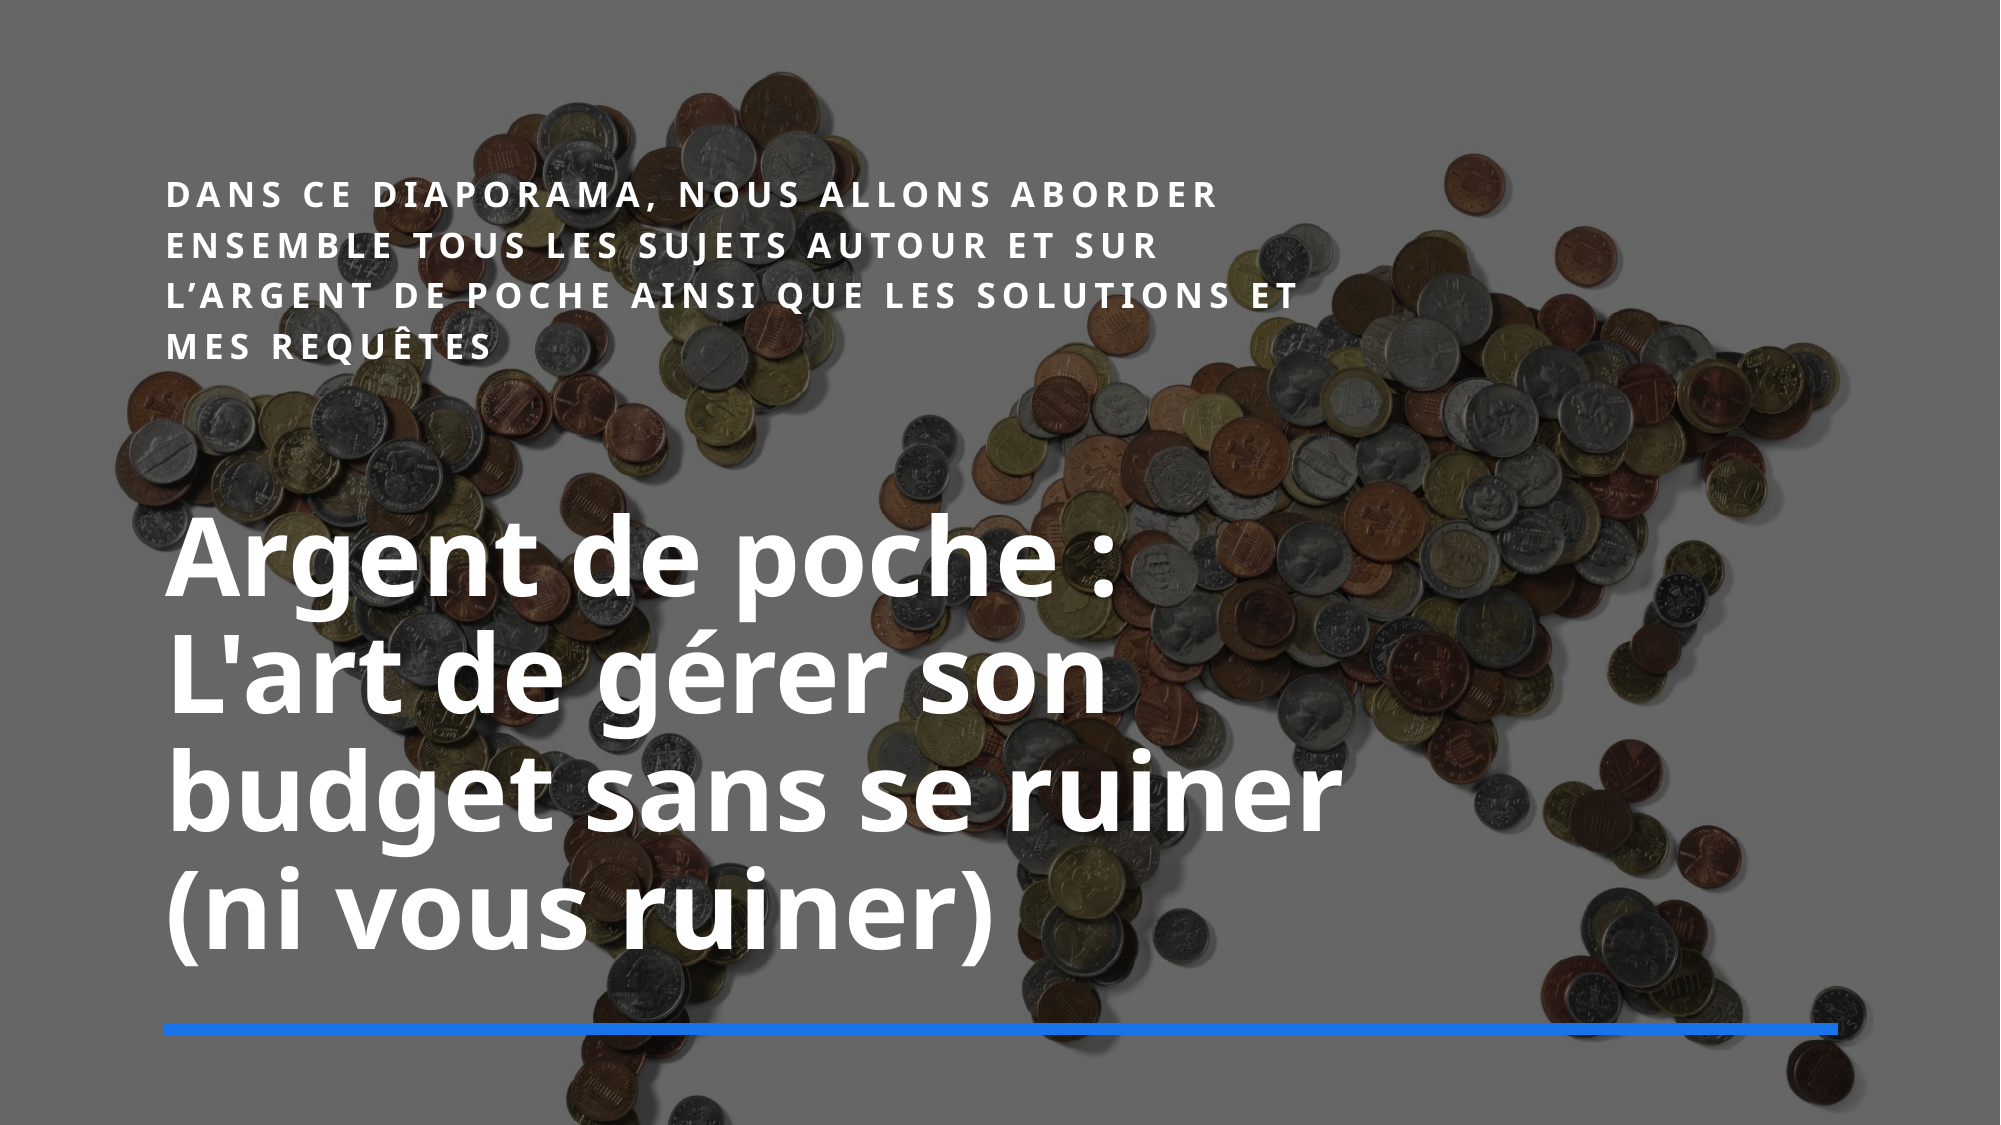

Dans ce diaporama, nous allons aborder ensemble tous les sujets autour et sur l’argent de poche ainsi que les solutions et mes requêtes
# Argent de poche : L'art de gérer son budget sans se ruiner (ni vous ruiner)